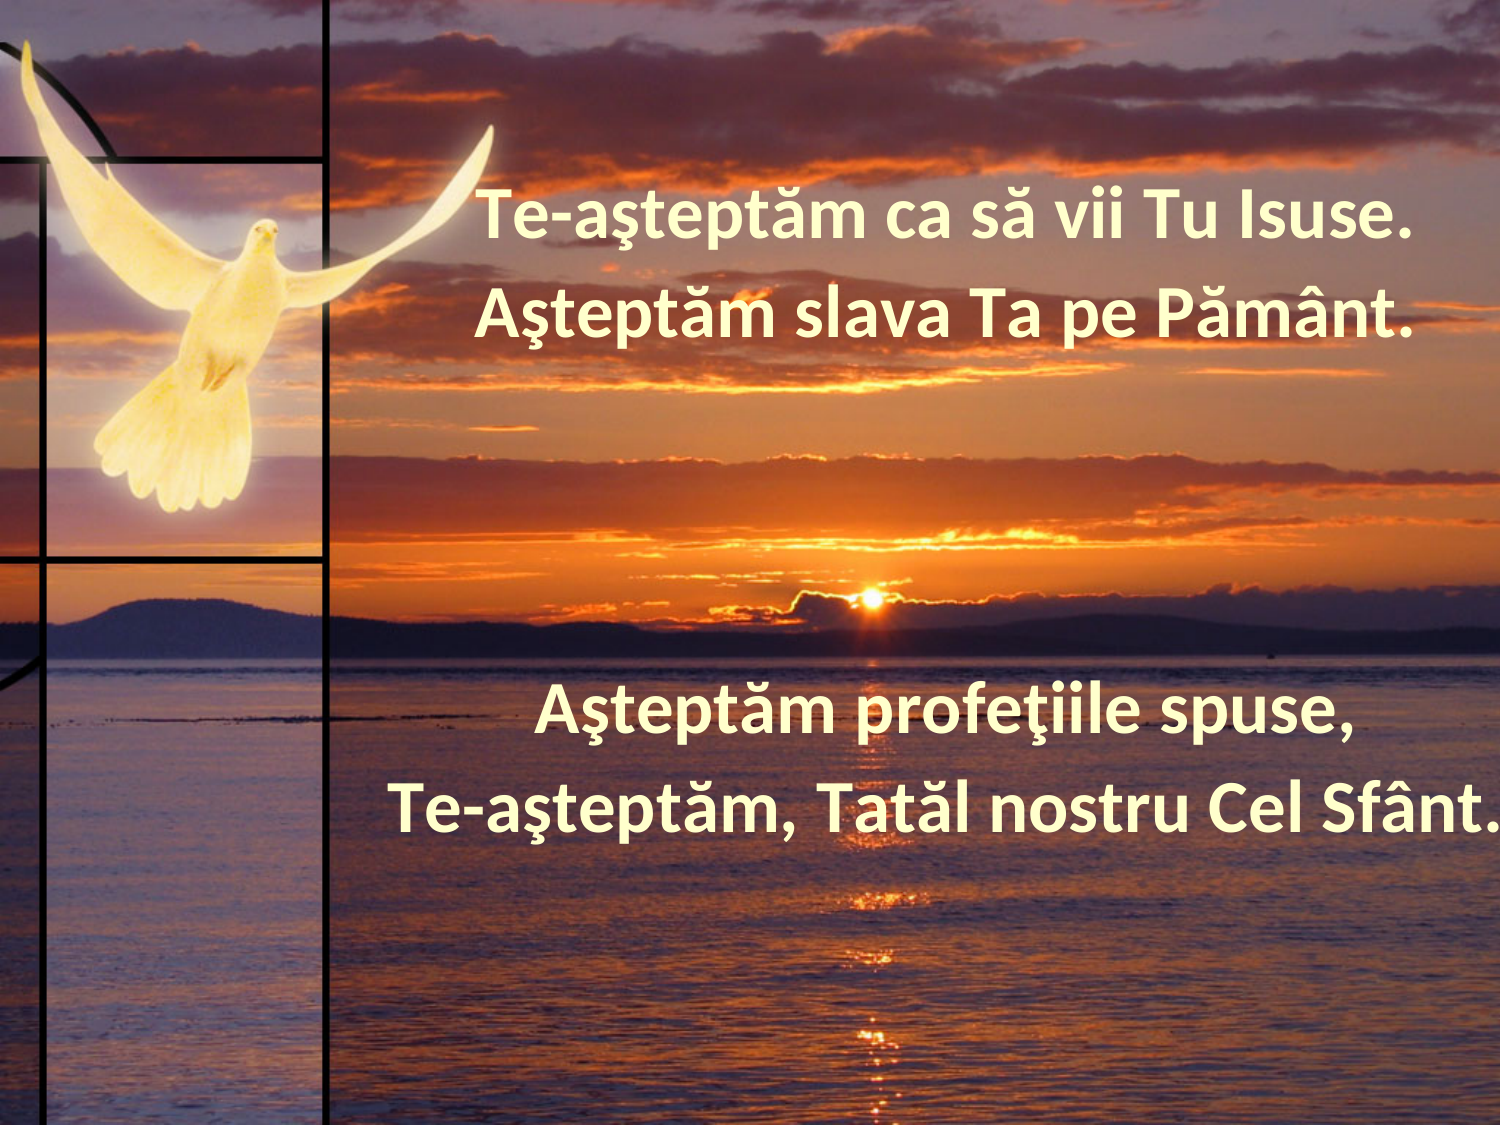

Te-aşteptăm ca să vii Tu Isuse.
Aşteptăm slava Ta pe Pământ.
Aşteptăm profeţiile spuse,
Te-aşteptăm, Tatăl nostru Cel Sfânt.